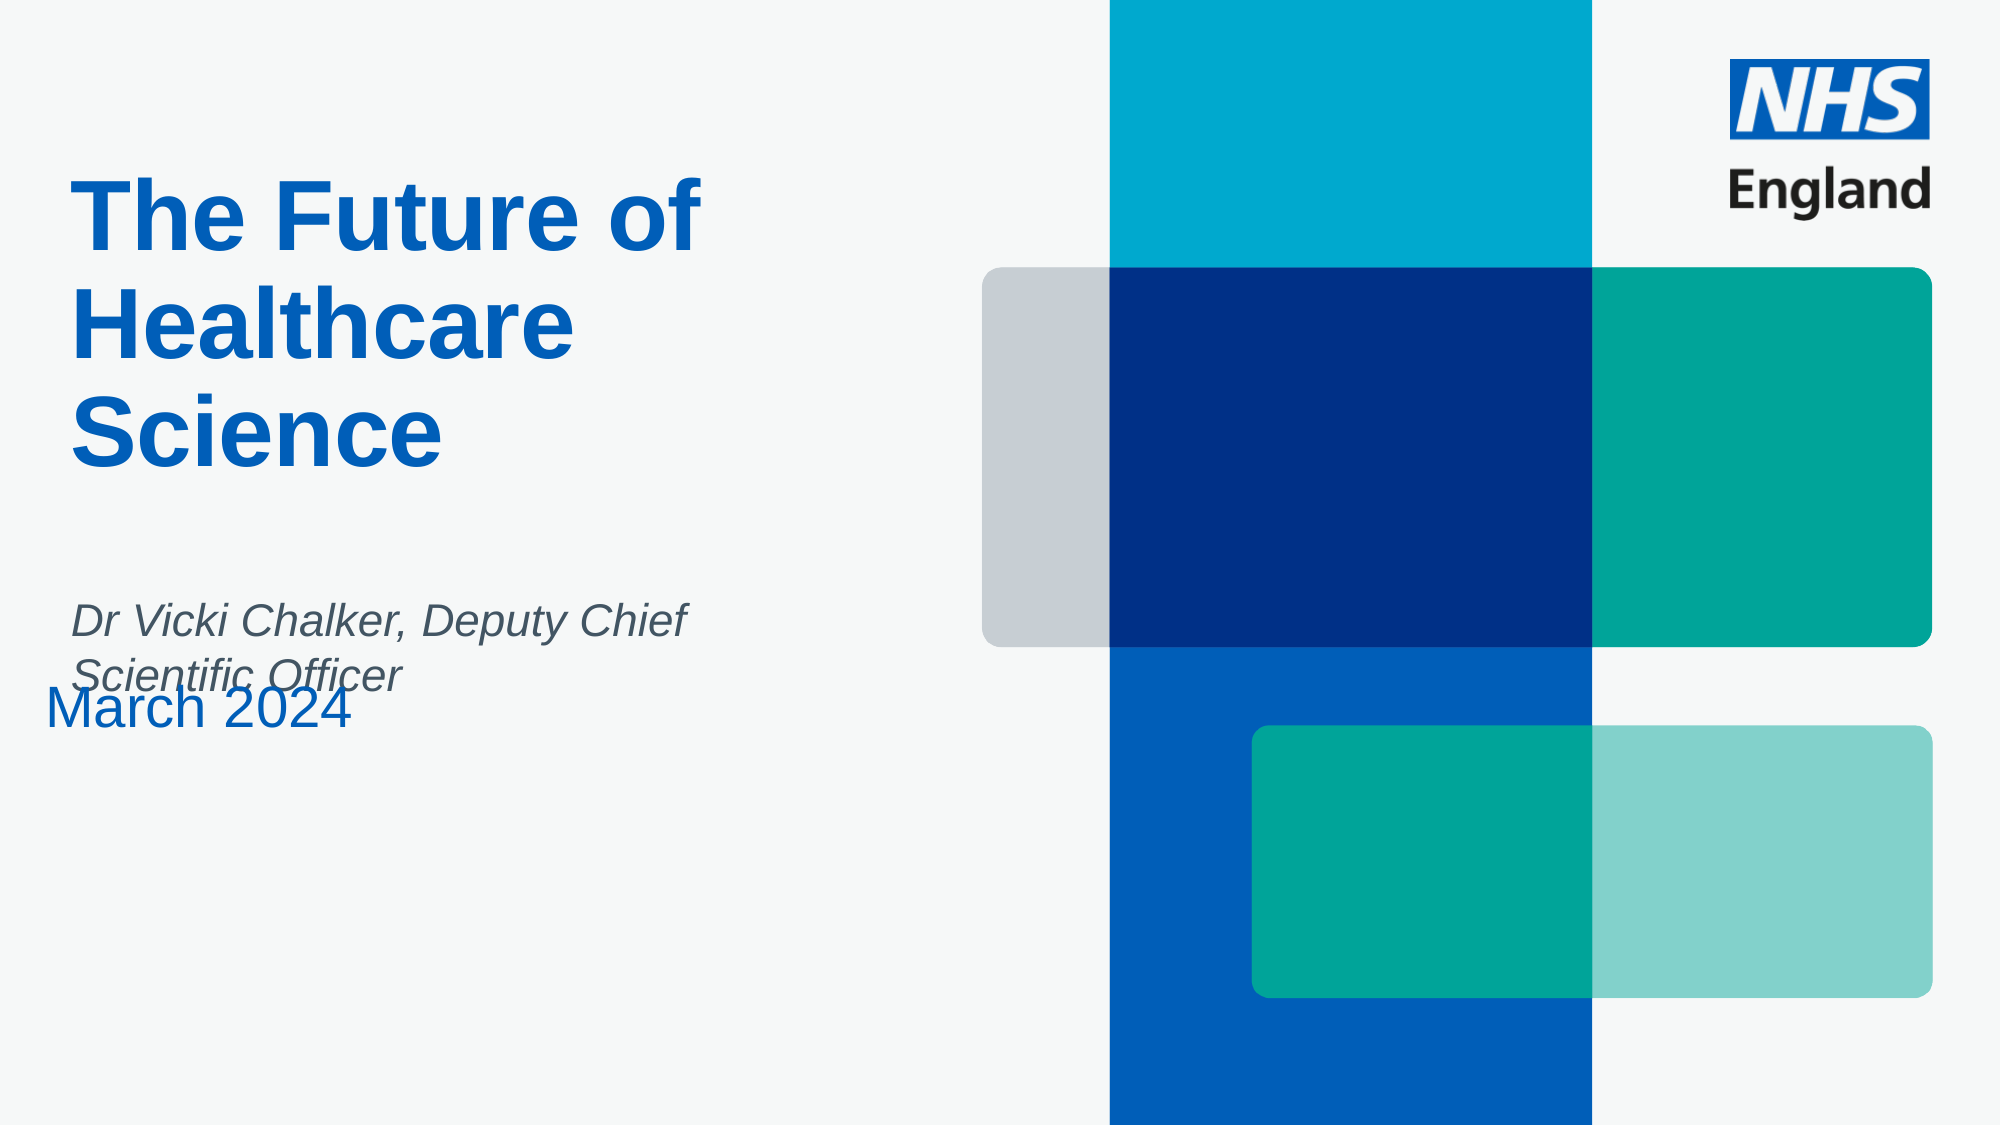

# The Future of Healthcare Science
Dr Vicki Chalker, Deputy Chief Scientific Officer
March 2024